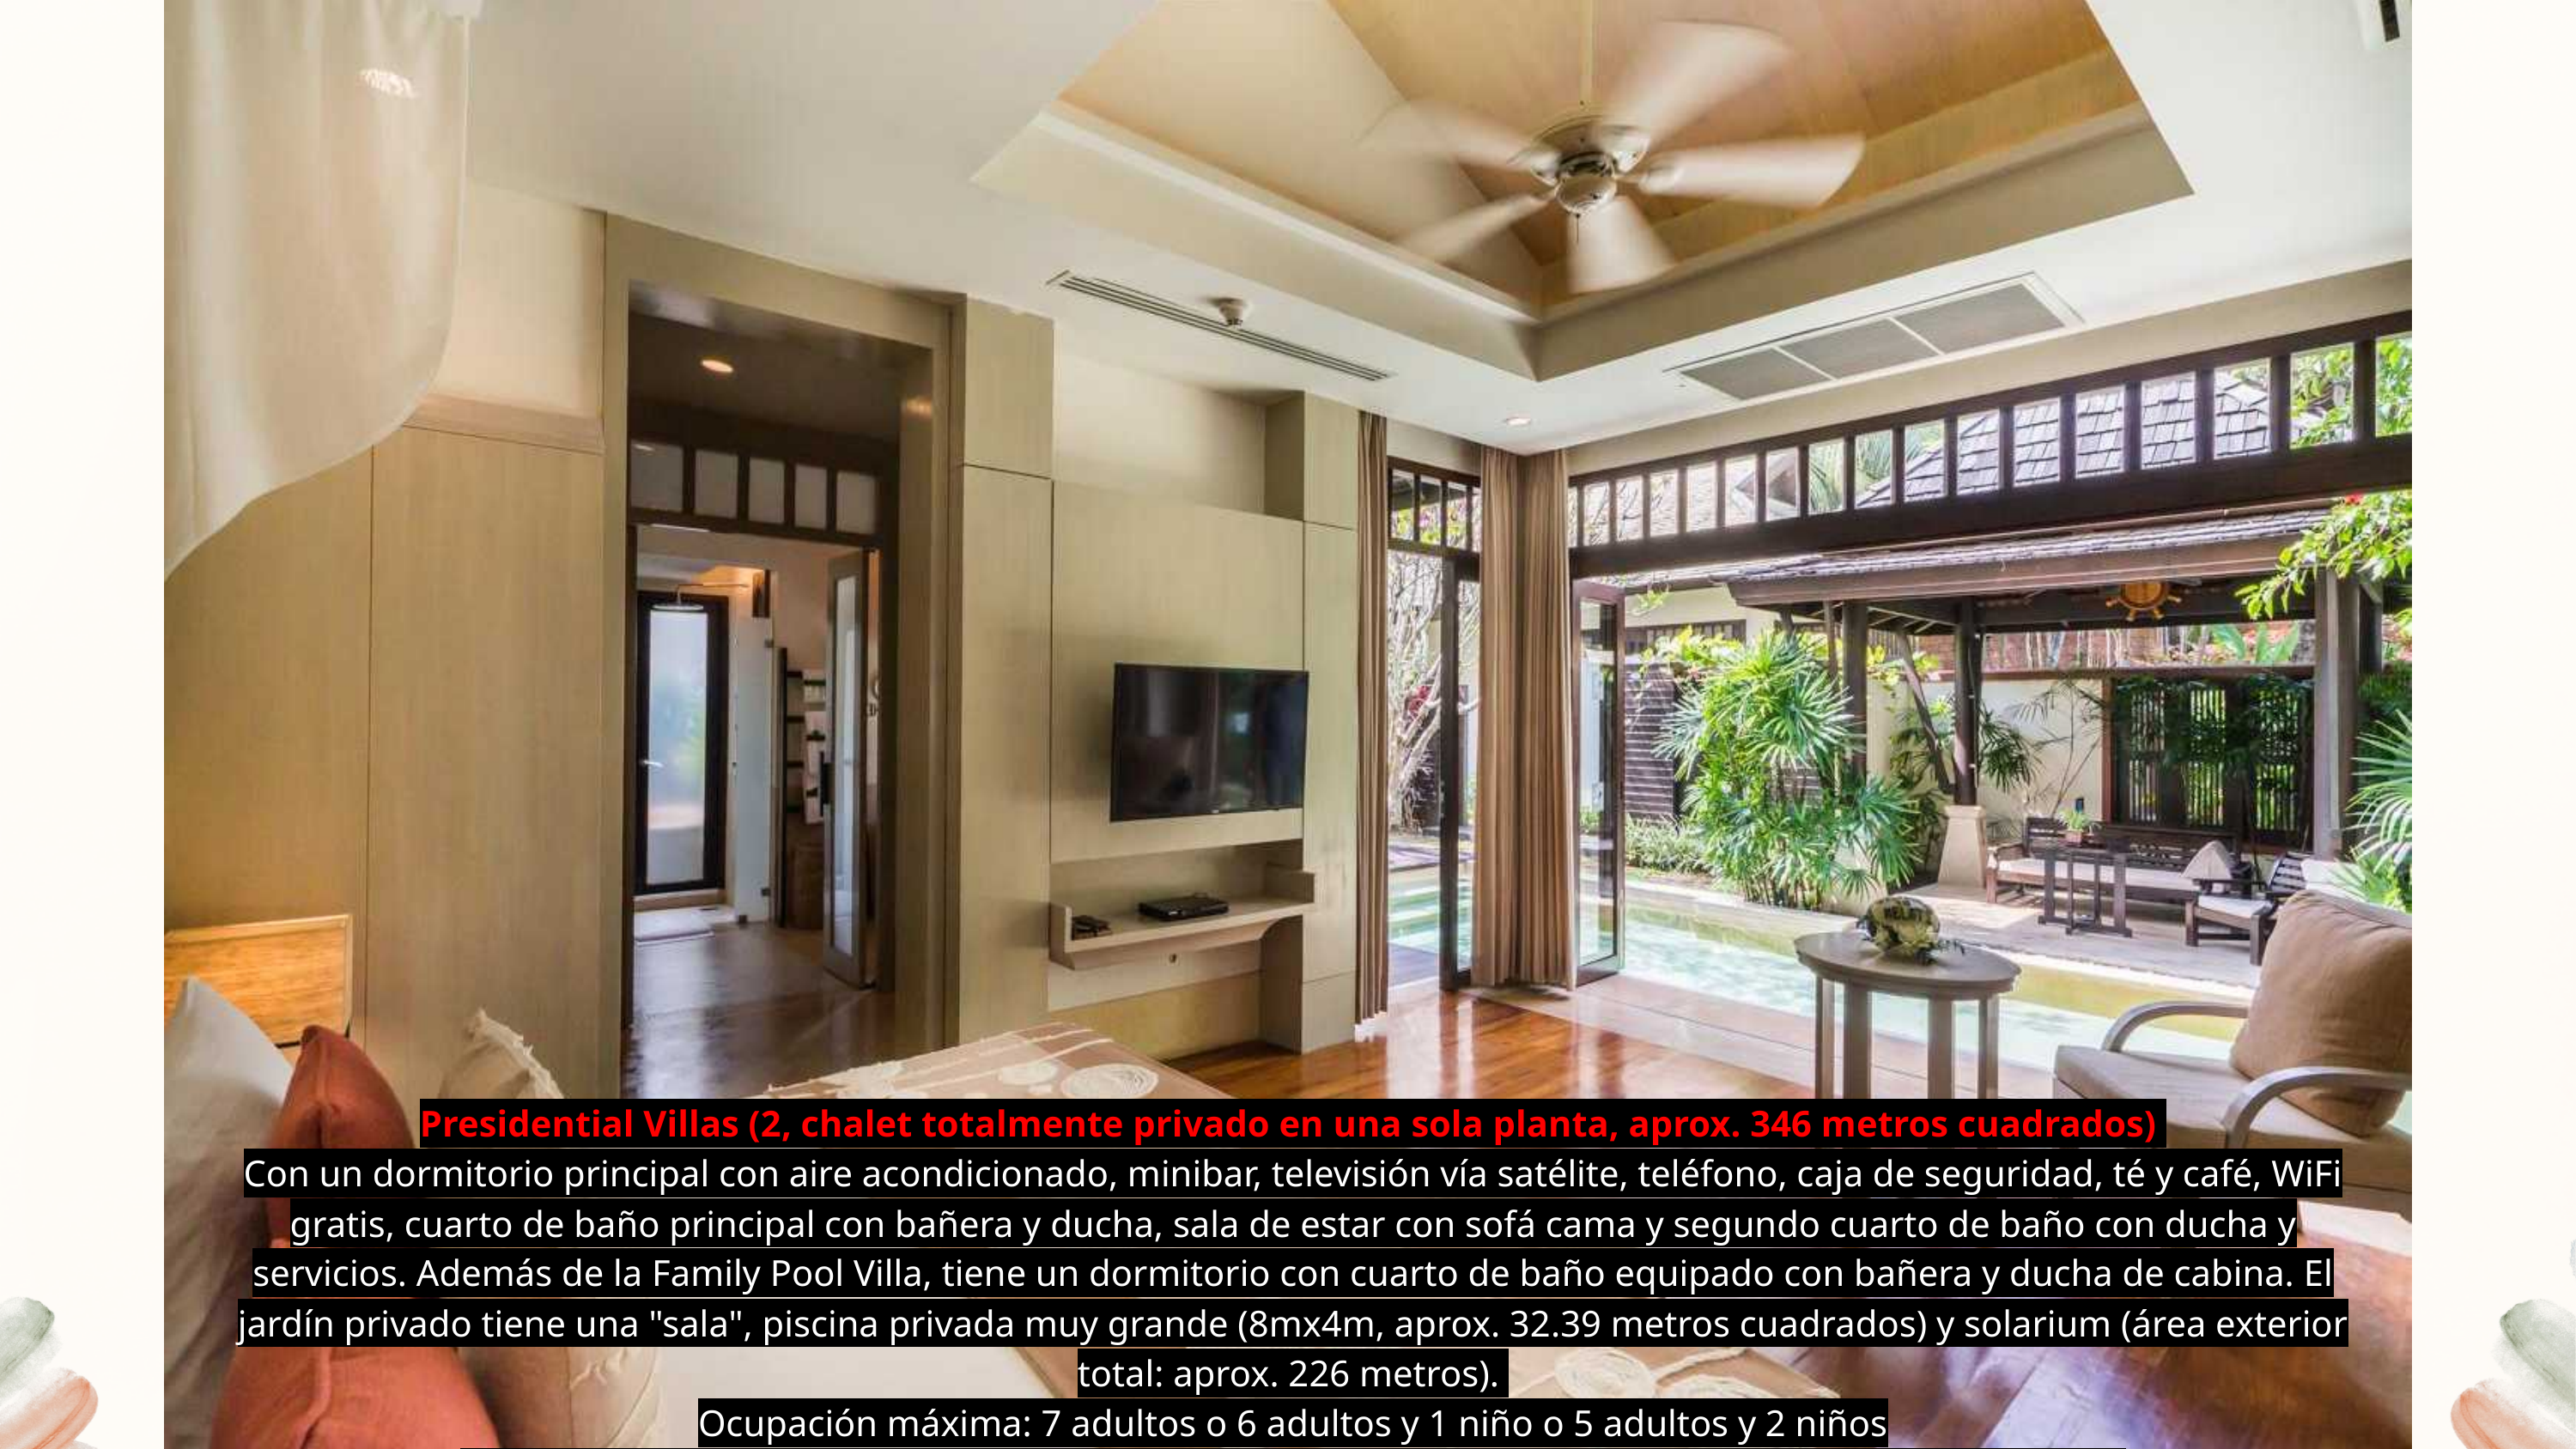

Presidential Villas (2, chalet totalmente privado en una sola planta, aprox. 346 metros cuadrados)
Con un dormitorio principal con aire acondicionado, minibar, televisión vía satélite, teléfono, caja de seguridad, té y café, WiFi gratis, cuarto de baño principal con bañera y ducha, sala de estar con sofá cama y segundo cuarto de baño con ducha y servicios. Además de la Family Pool Villa, tiene un dormitorio con cuarto de baño equipado con bañera y ducha de cabina. El jardín privado tiene una "sala", piscina privada muy grande (8mx4m, aprox. 32.39 metros cuadrados) y solarium (área exterior total: aprox. 226 metros).
Ocupación máxima: 7 adultos o 6 adultos y 1 niño o 5 adultos y 2 niños
Cama: 1 cama doble y sofá cama en ambas las habitaciones dobles y, en la sala de estar, sofá cama
Vista : Jardín privado